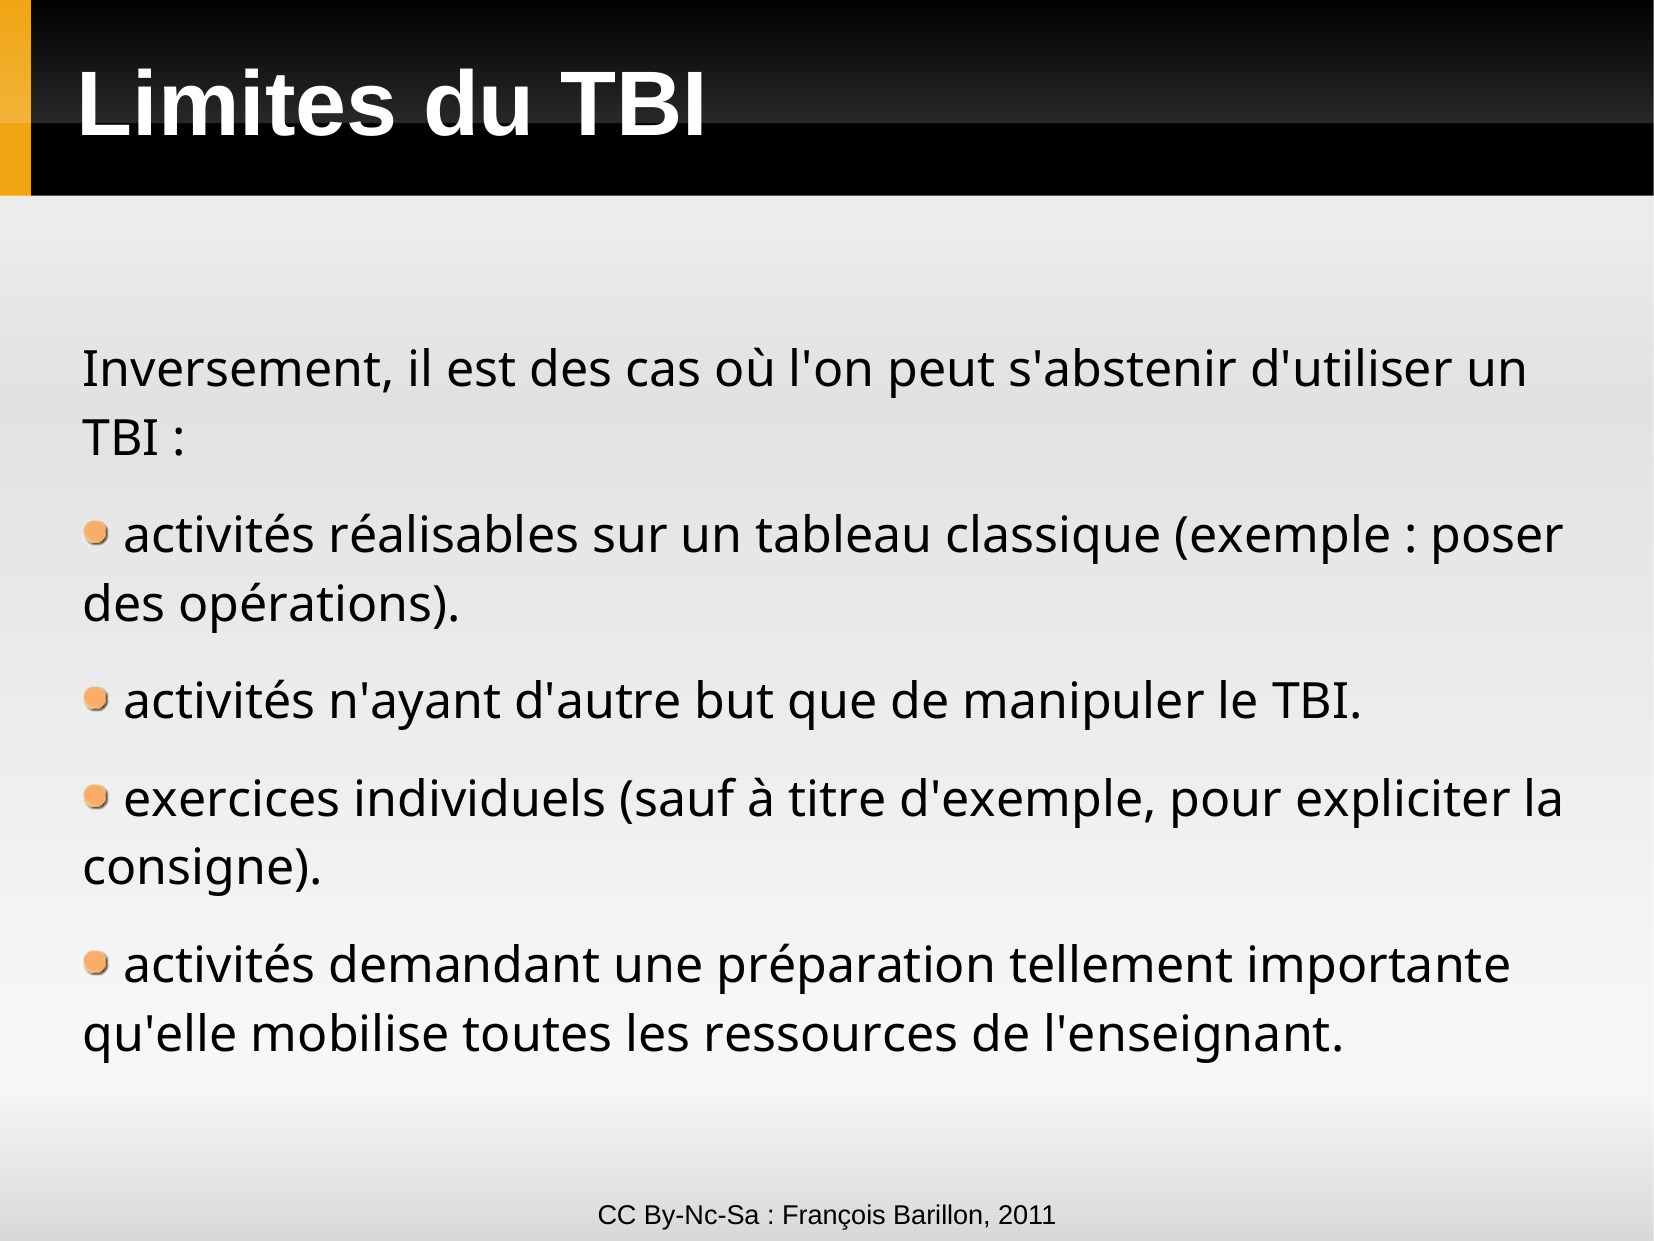

# Limites du TBI
Inversement, il est des cas où l'on peut s'abstenir d'utiliser un TBI :
 activités réalisables sur un tableau classique (exemple : poser des opérations).
 activités n'ayant d'autre but que de manipuler le TBI.
 exercices individuels (sauf à titre d'exemple, pour expliciter la consigne).
 activités demandant une préparation tellement importante qu'elle mobilise toutes les ressources de l'enseignant.